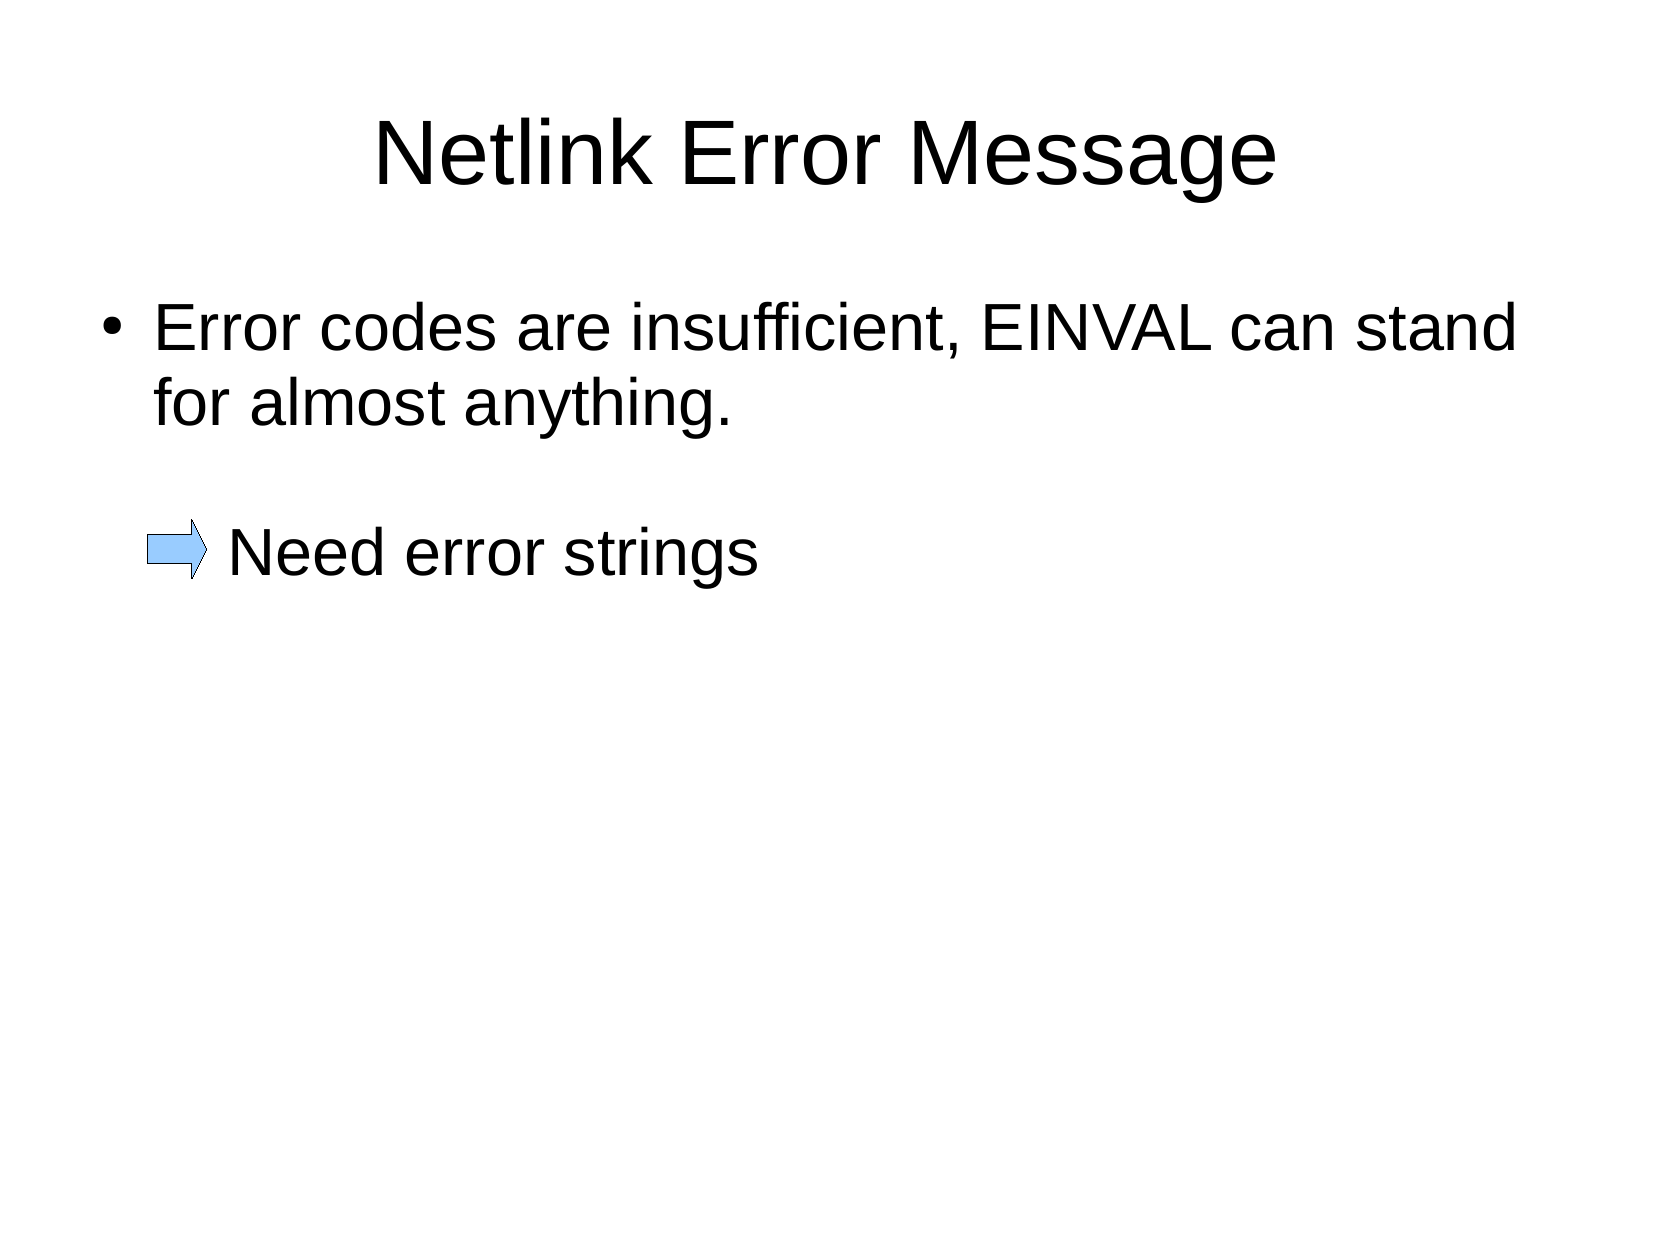

# Netlink Error Message
Error codes are insufficient, EINVAL can stand for almost anything.
 	Need error strings